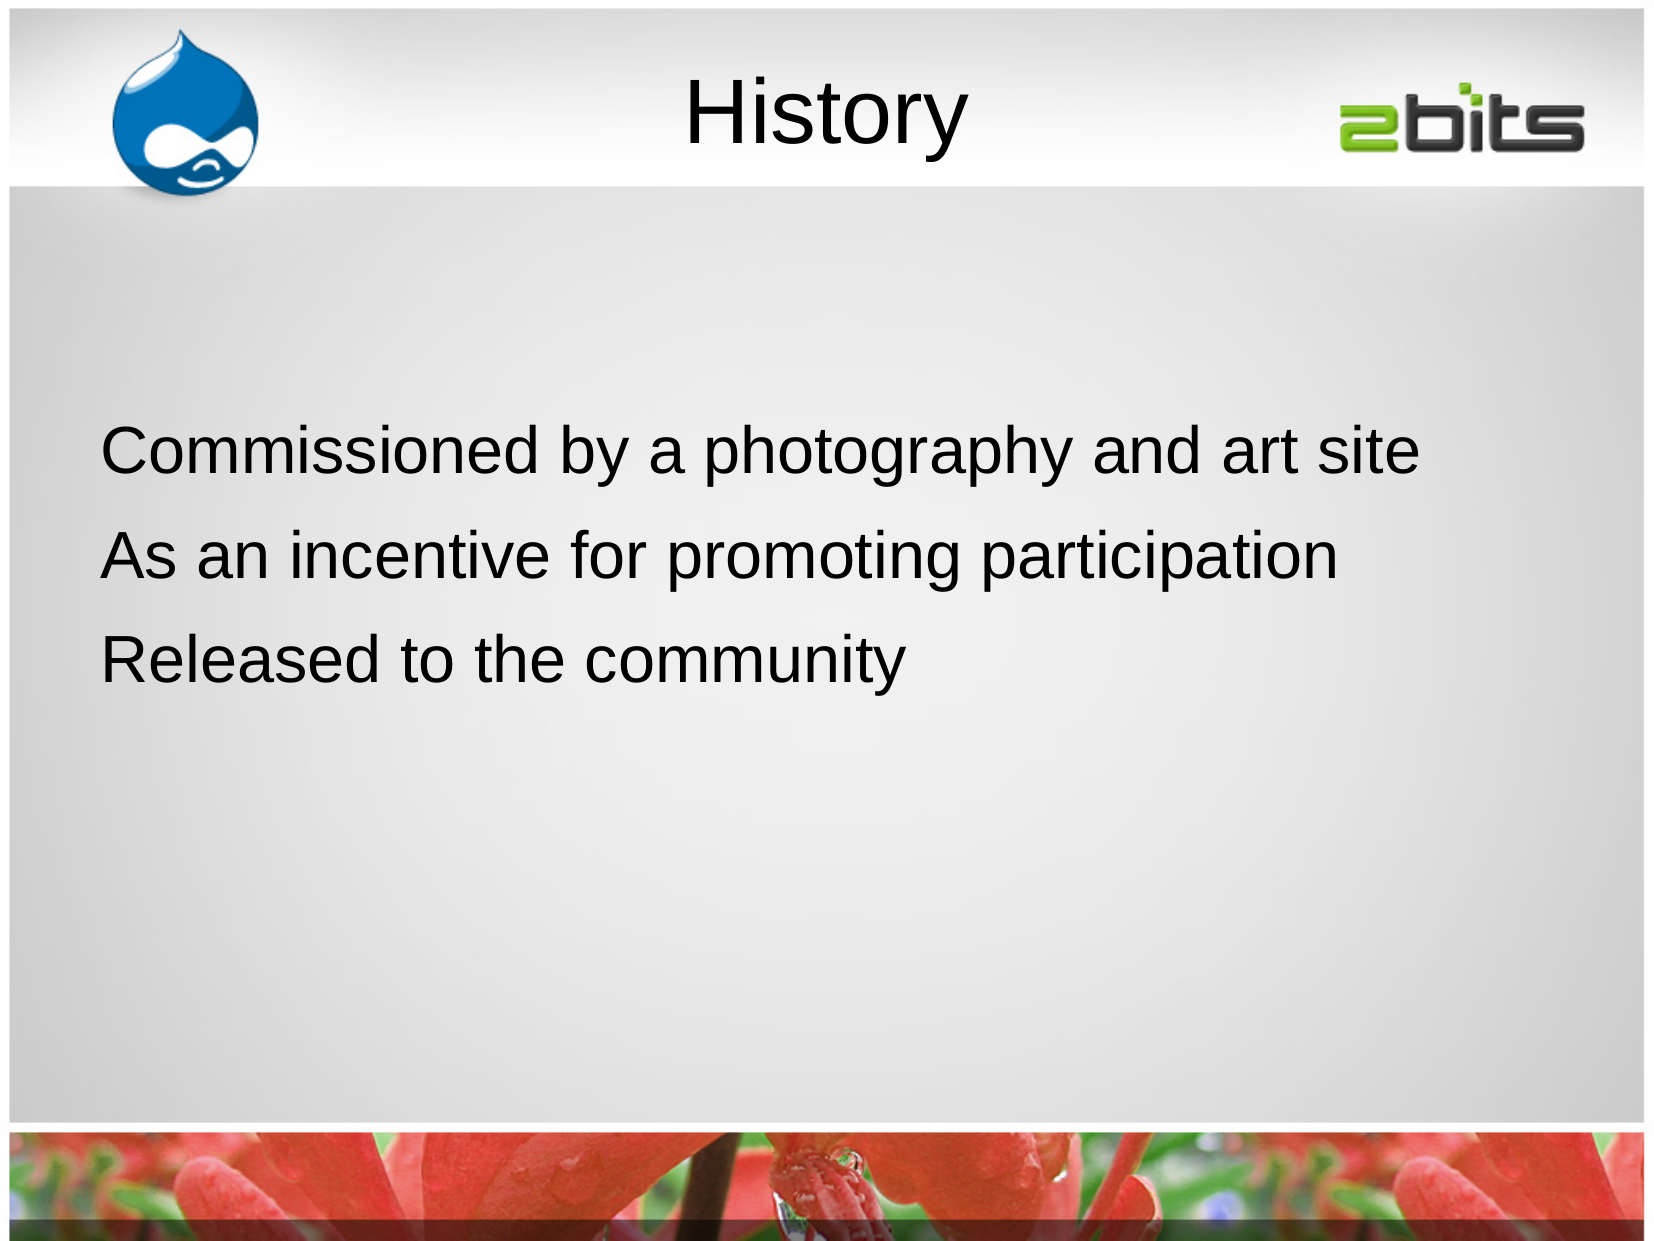

# History
Commissioned by a photography and art site
As an incentive for promoting participation
Released to the community